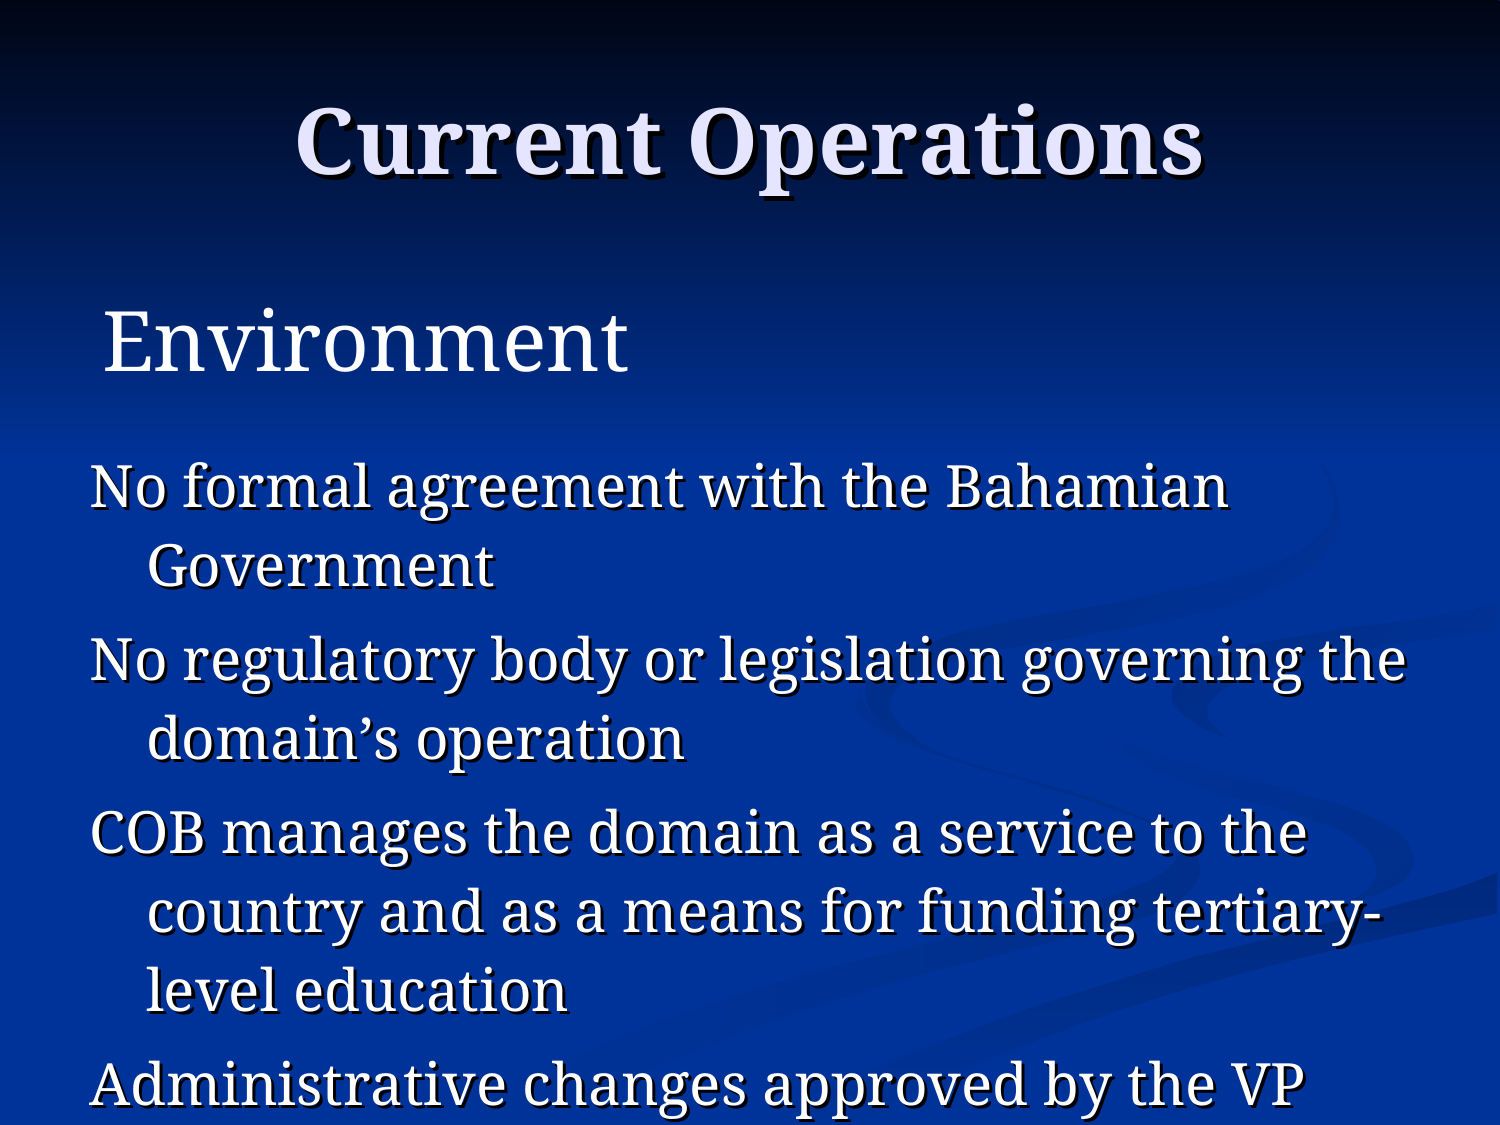

# Current Operations
Environment
No formal agreement with the Bahamian Government
No regulatory body or legislation governing the domain’s operation
COB manages the domain as a service to the country and as a means for funding tertiary-level education
Administrative changes approved by the VP Finance and Administration and the College Council